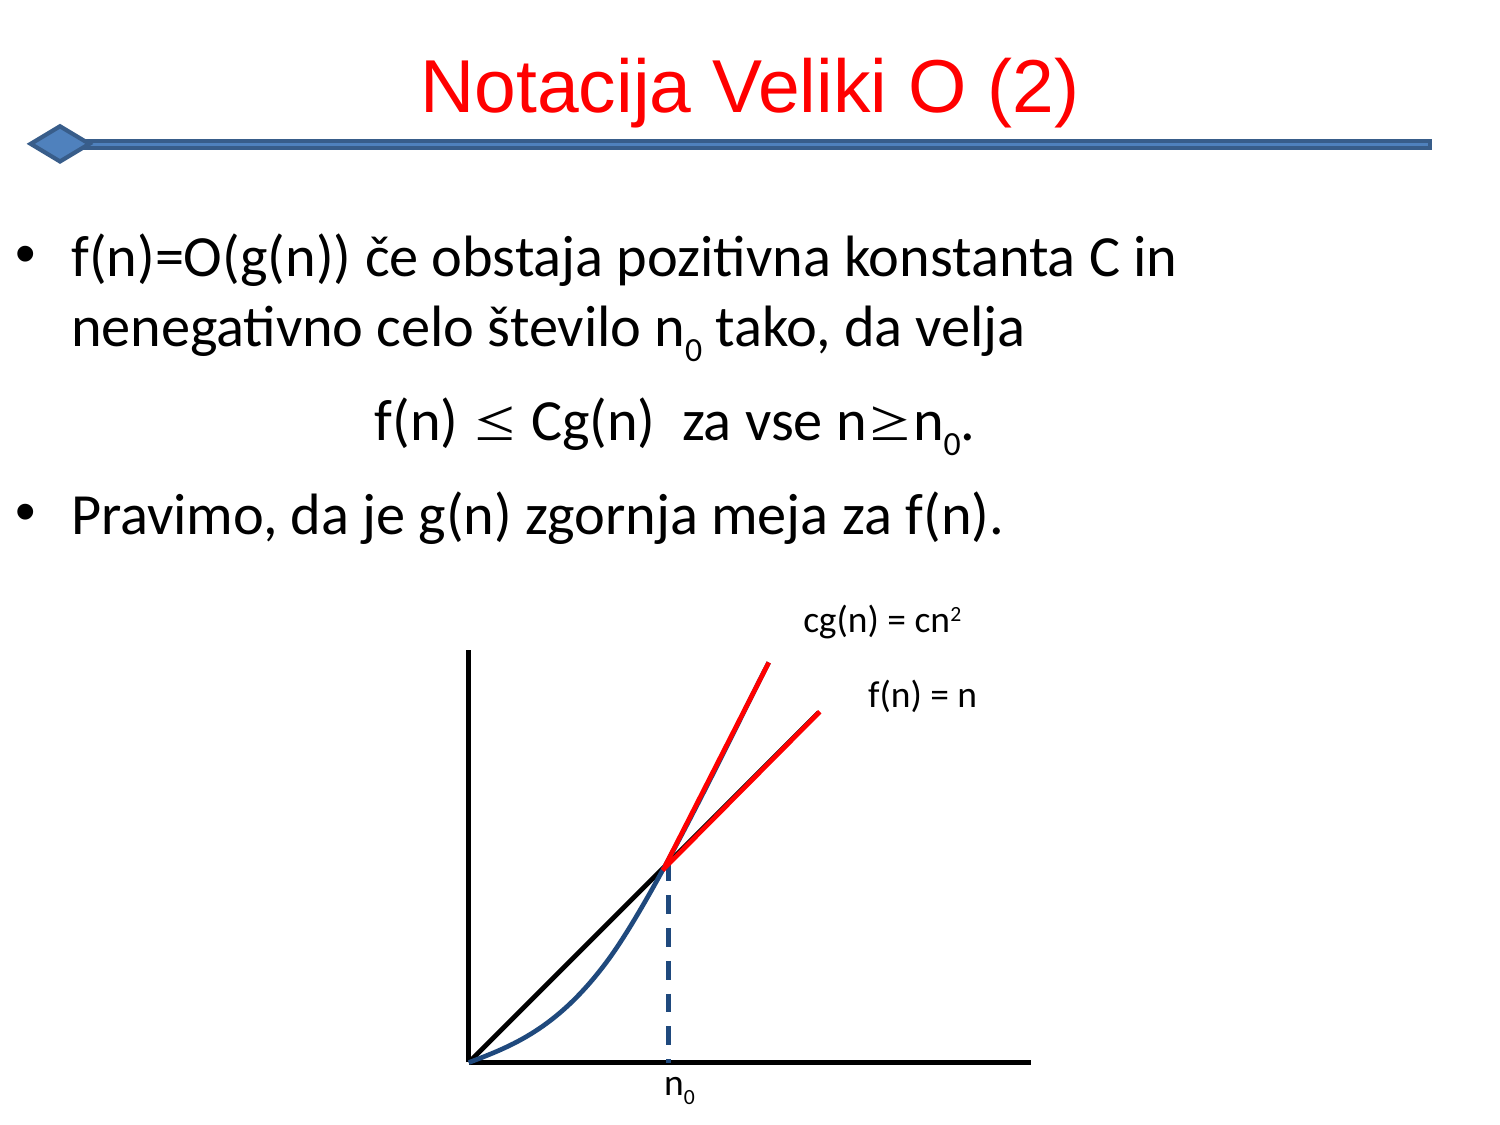

# Notacija Veliki O (2)
f(n)=O(g(n)) če obstaja pozitivna konstanta C in nenegativno celo število n0 tako, da velja
f(n)  Cg(n) za vse nn0.
Pravimo, da je g(n) zgornja meja za f(n).
cg(n) = cn2
f(n) = n
n0